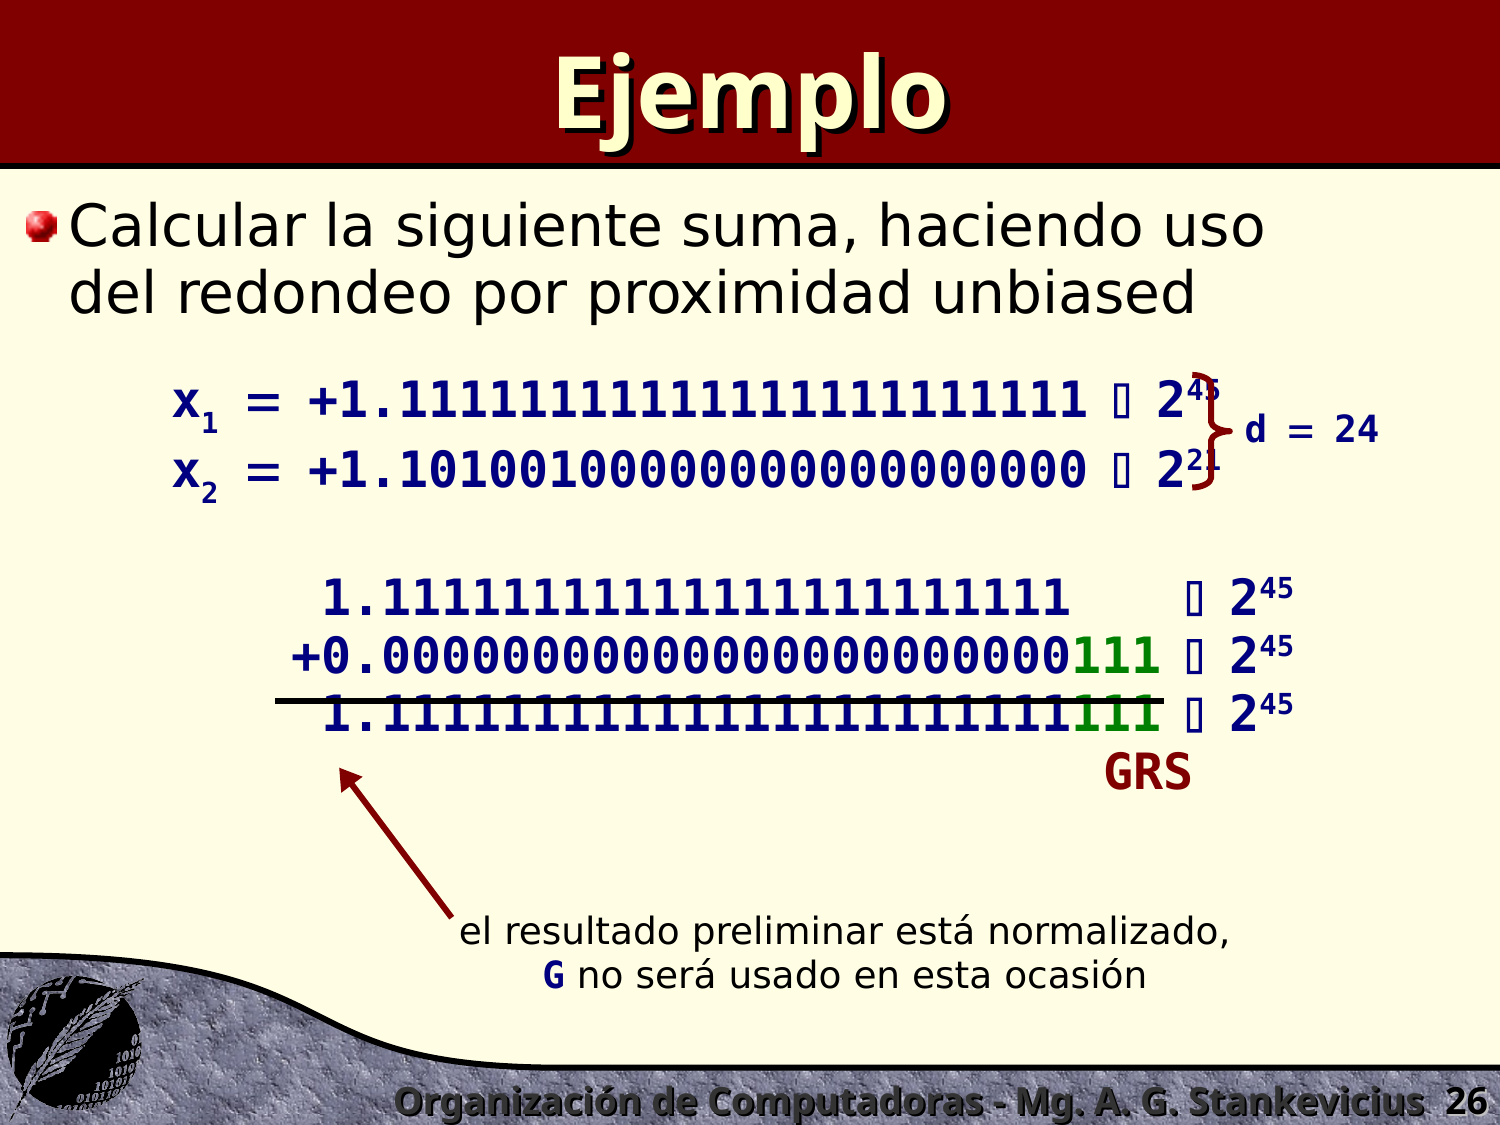

# Ejemplo
Calcular la siguiente suma, haciendo uso
del redondeo por proximidad unbiased
x1 = +1.11111111111111111111111  245
x2 = +1.10100100000000000000000  221
 1.11111111111111111111111  245
 +0.00000000000000000000000111  245
 1.11111111111111111111111111  245
 GRS
d = 24
el resultado preliminar está normalizado,
G no será usado en esta ocasión
26